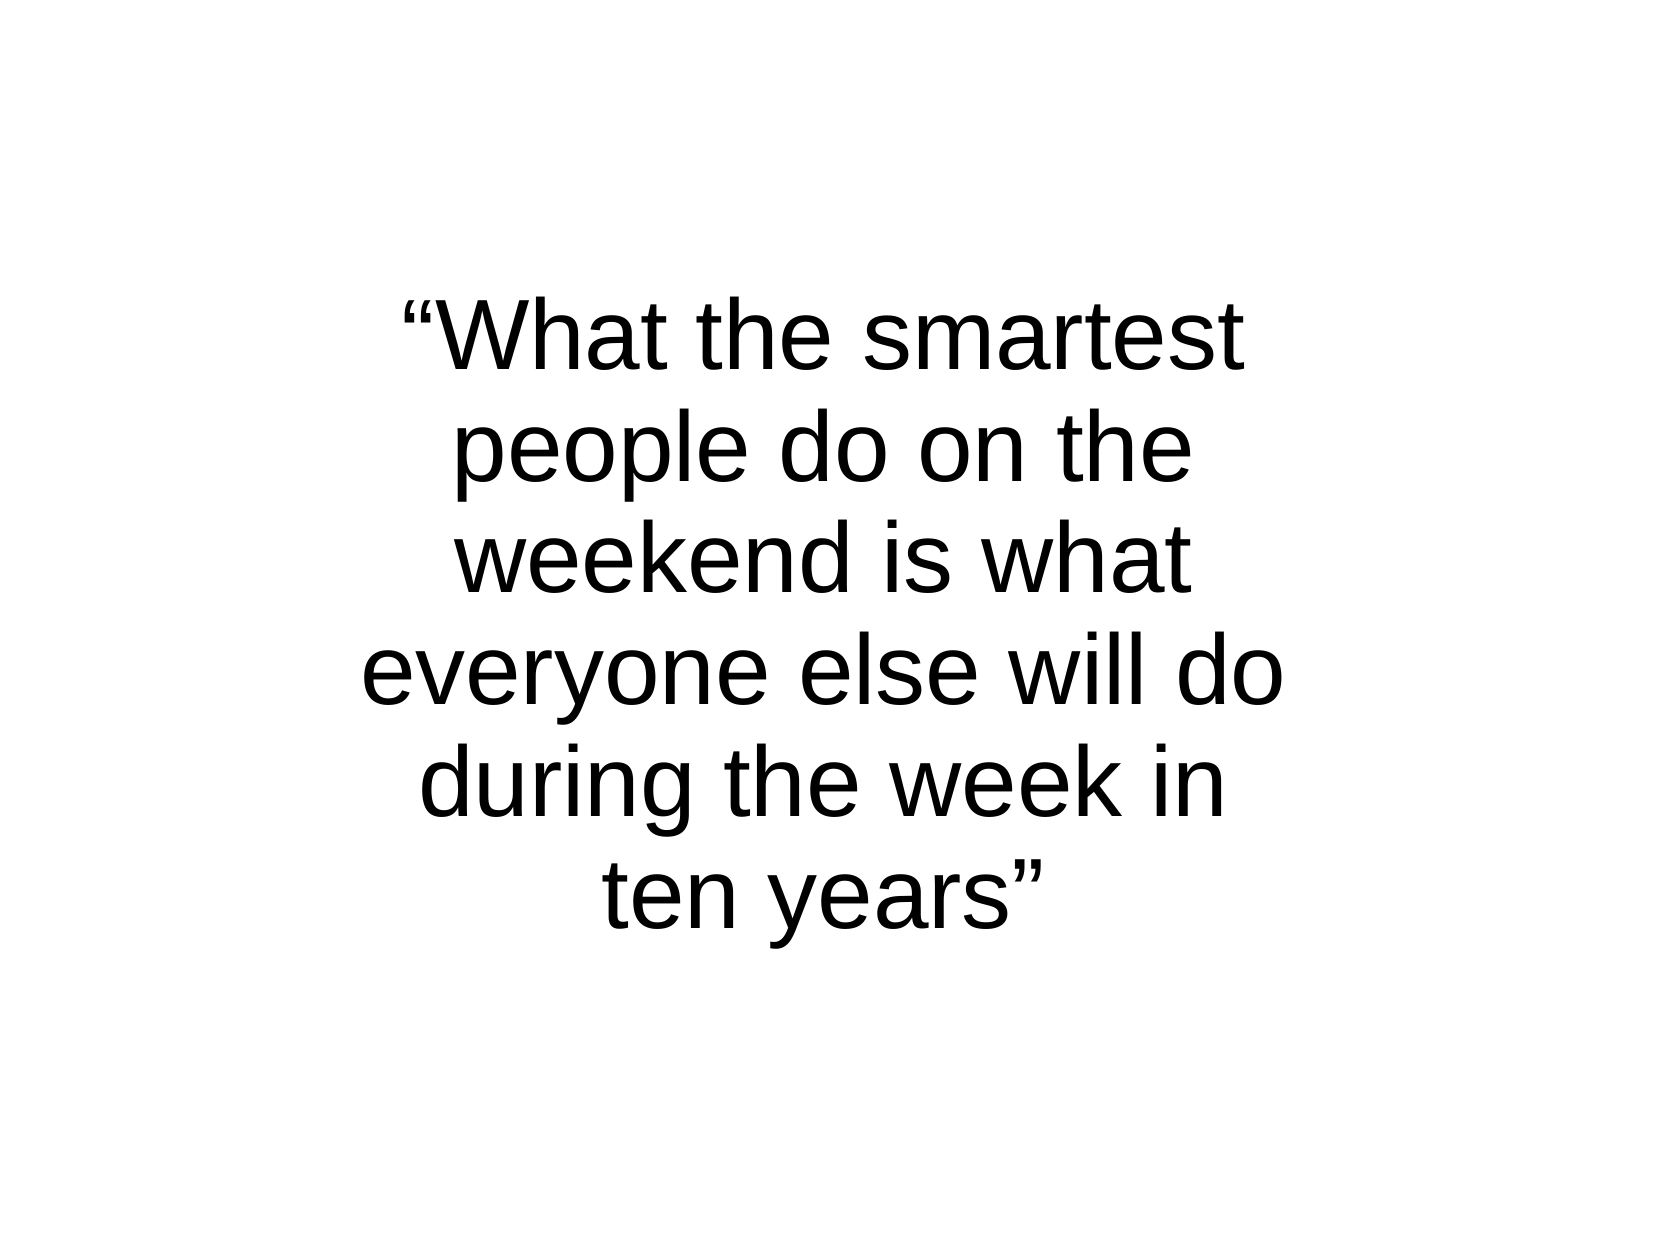

“What the smartest people do on the weekend is what everyone else will do during the week in ten years”